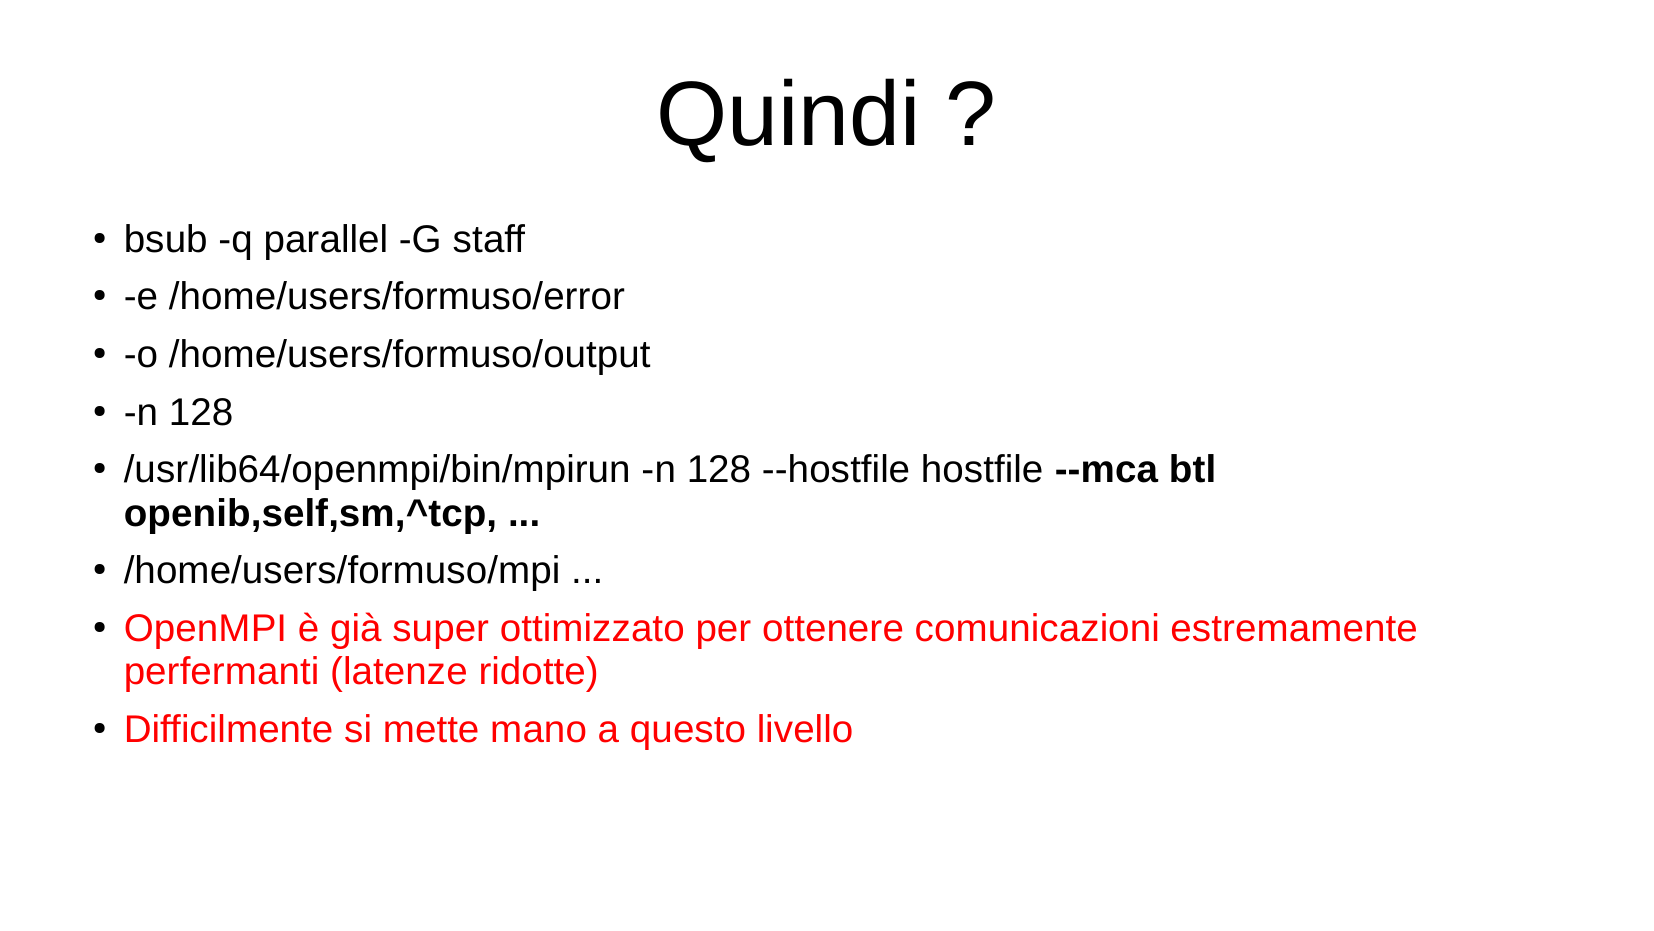

# Quindi ?
bsub -q parallel -G staff
-e /home/users/formuso/error
-o /home/users/formuso/output
-n 128
/usr/lib64/openmpi/bin/mpirun -n 128 --hostfile hostfile --mca btl openib,self,sm,^tcp, ...
/home/users/formuso/mpi ...
OpenMPI è già super ottimizzato per ottenere comunicazioni estremamente perfermanti (latenze ridotte)
Difficilmente si mette mano a questo livello